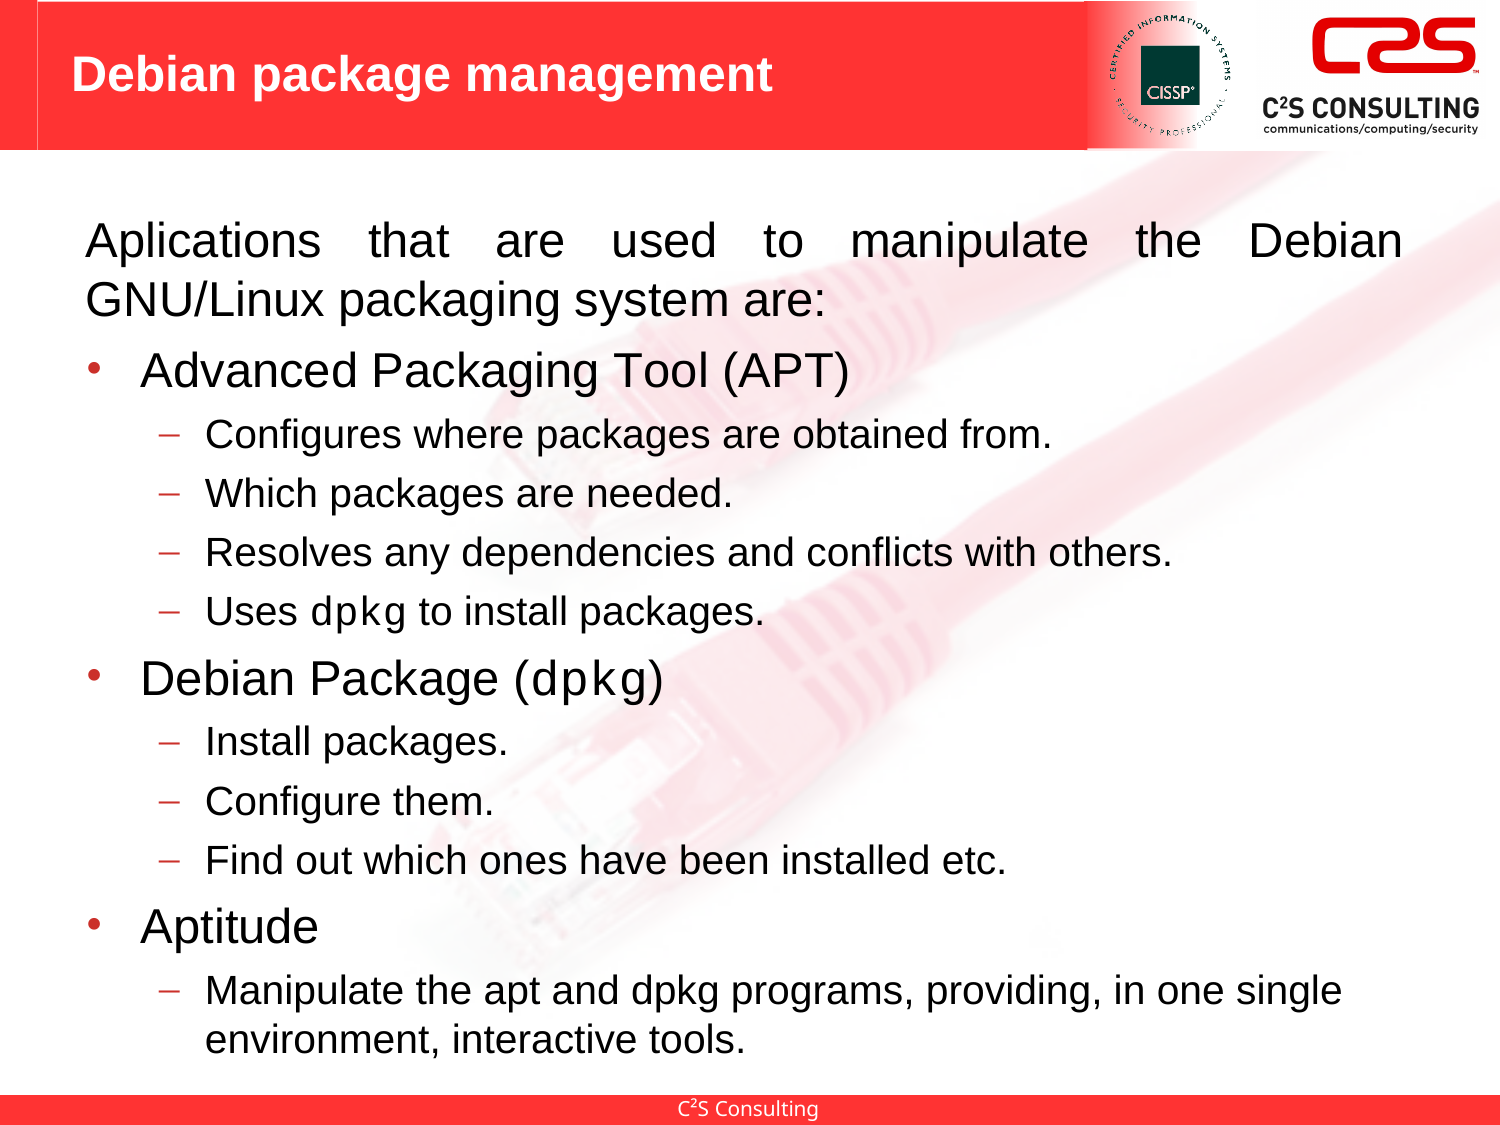

# Debian package management
Aplications that are used to manipulate the Debian GNU/Linux packaging system are:
Advanced Packaging Tool (APT)
Configures where packages are obtained from.
Which packages are needed.
Resolves any dependencies and conflicts with others.
Uses dpkg to install packages.
Debian Package (dpkg)
Install packages.
Configure them.
Find out which ones have been installed etc.
Aptitude
Manipulate the apt and dpkg programs, providing, in one single environment, interactive tools.